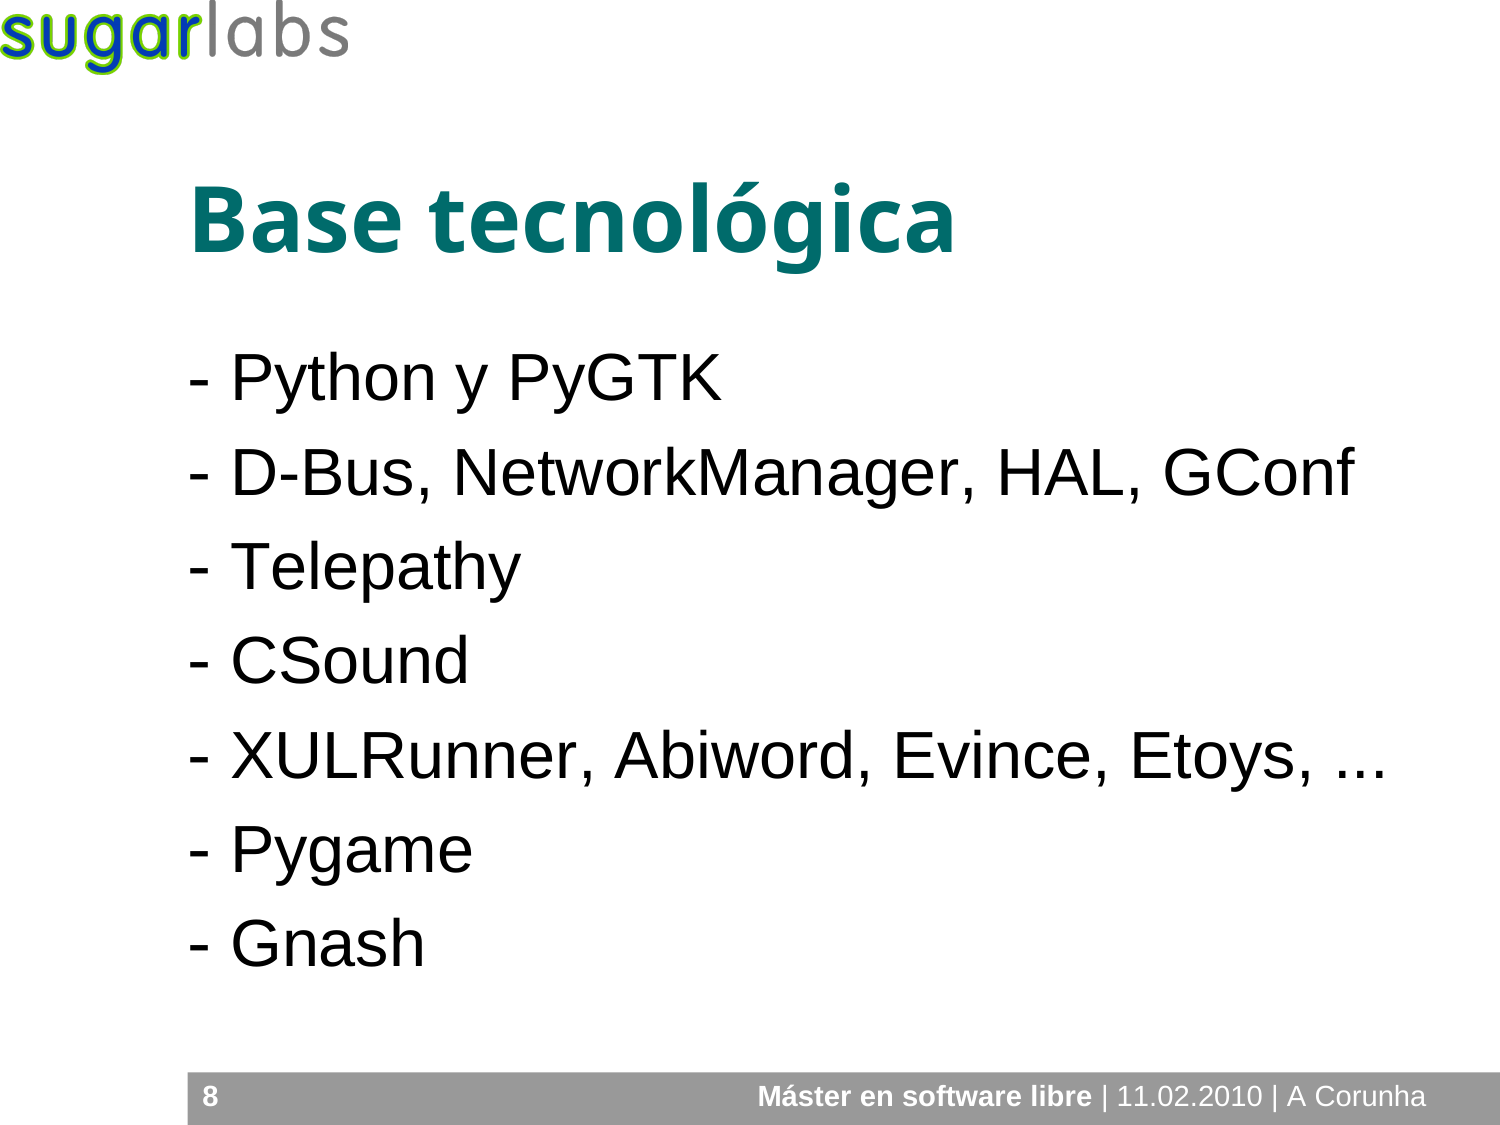

# Base tecnológica
 Python y PyGTK
 D-Bus, NetworkManager, HAL, GConf
 Telepathy
 CSound
 XULRunner, Abiword, Evince, Etoys, ...
 Pygame
 Gnash